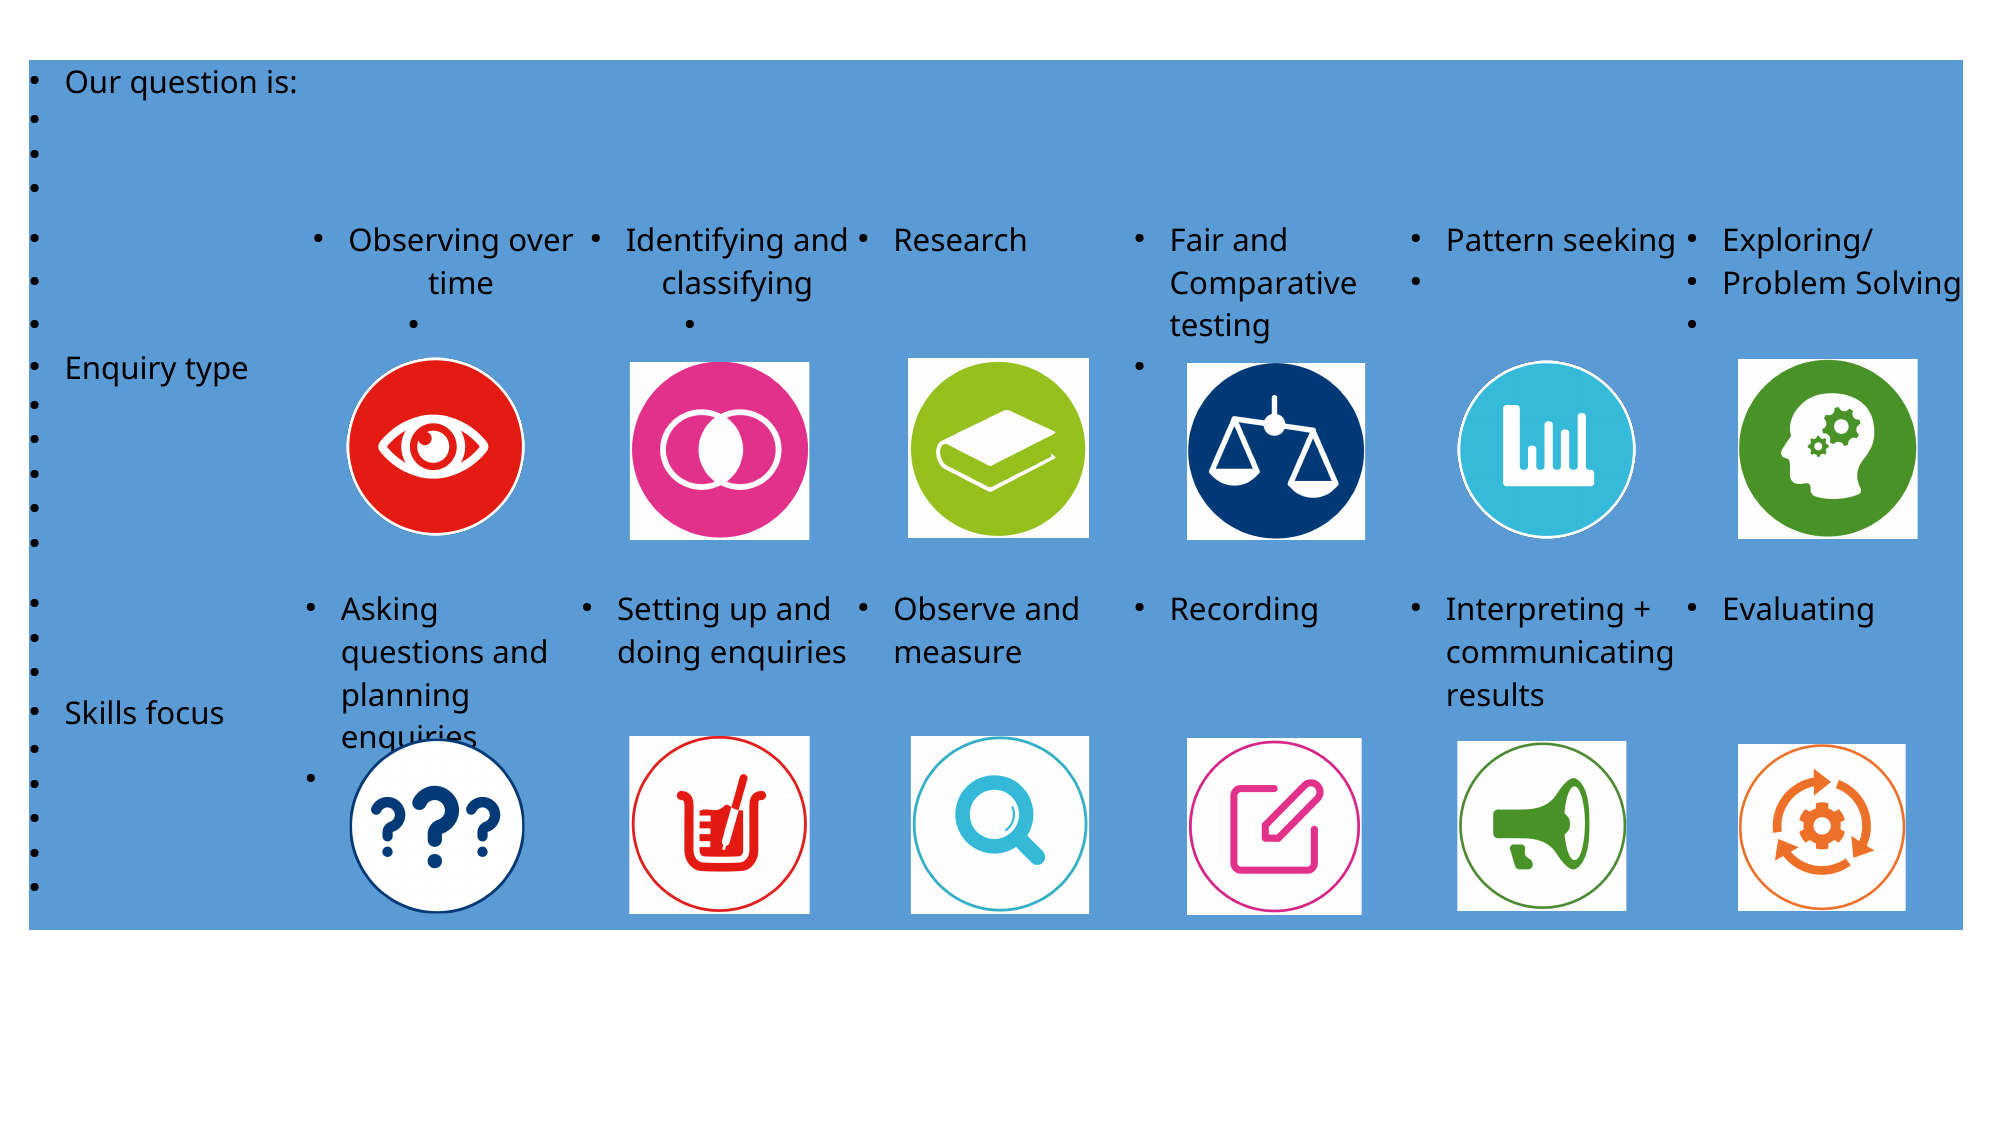

| Our question is: | | | | | | |
| --- | --- | --- | --- | --- | --- | --- |
| Enquiry type | Observing over time | Identifying and classifying | Research | Fair and Comparative testing | Pattern seeking | Exploring/ Problem Solving |
| Skills focus | Asking questions and planning enquiries | Setting up and doing enquiries | Observe and measure | Recording | Interpreting + communicating results | Evaluating |
#